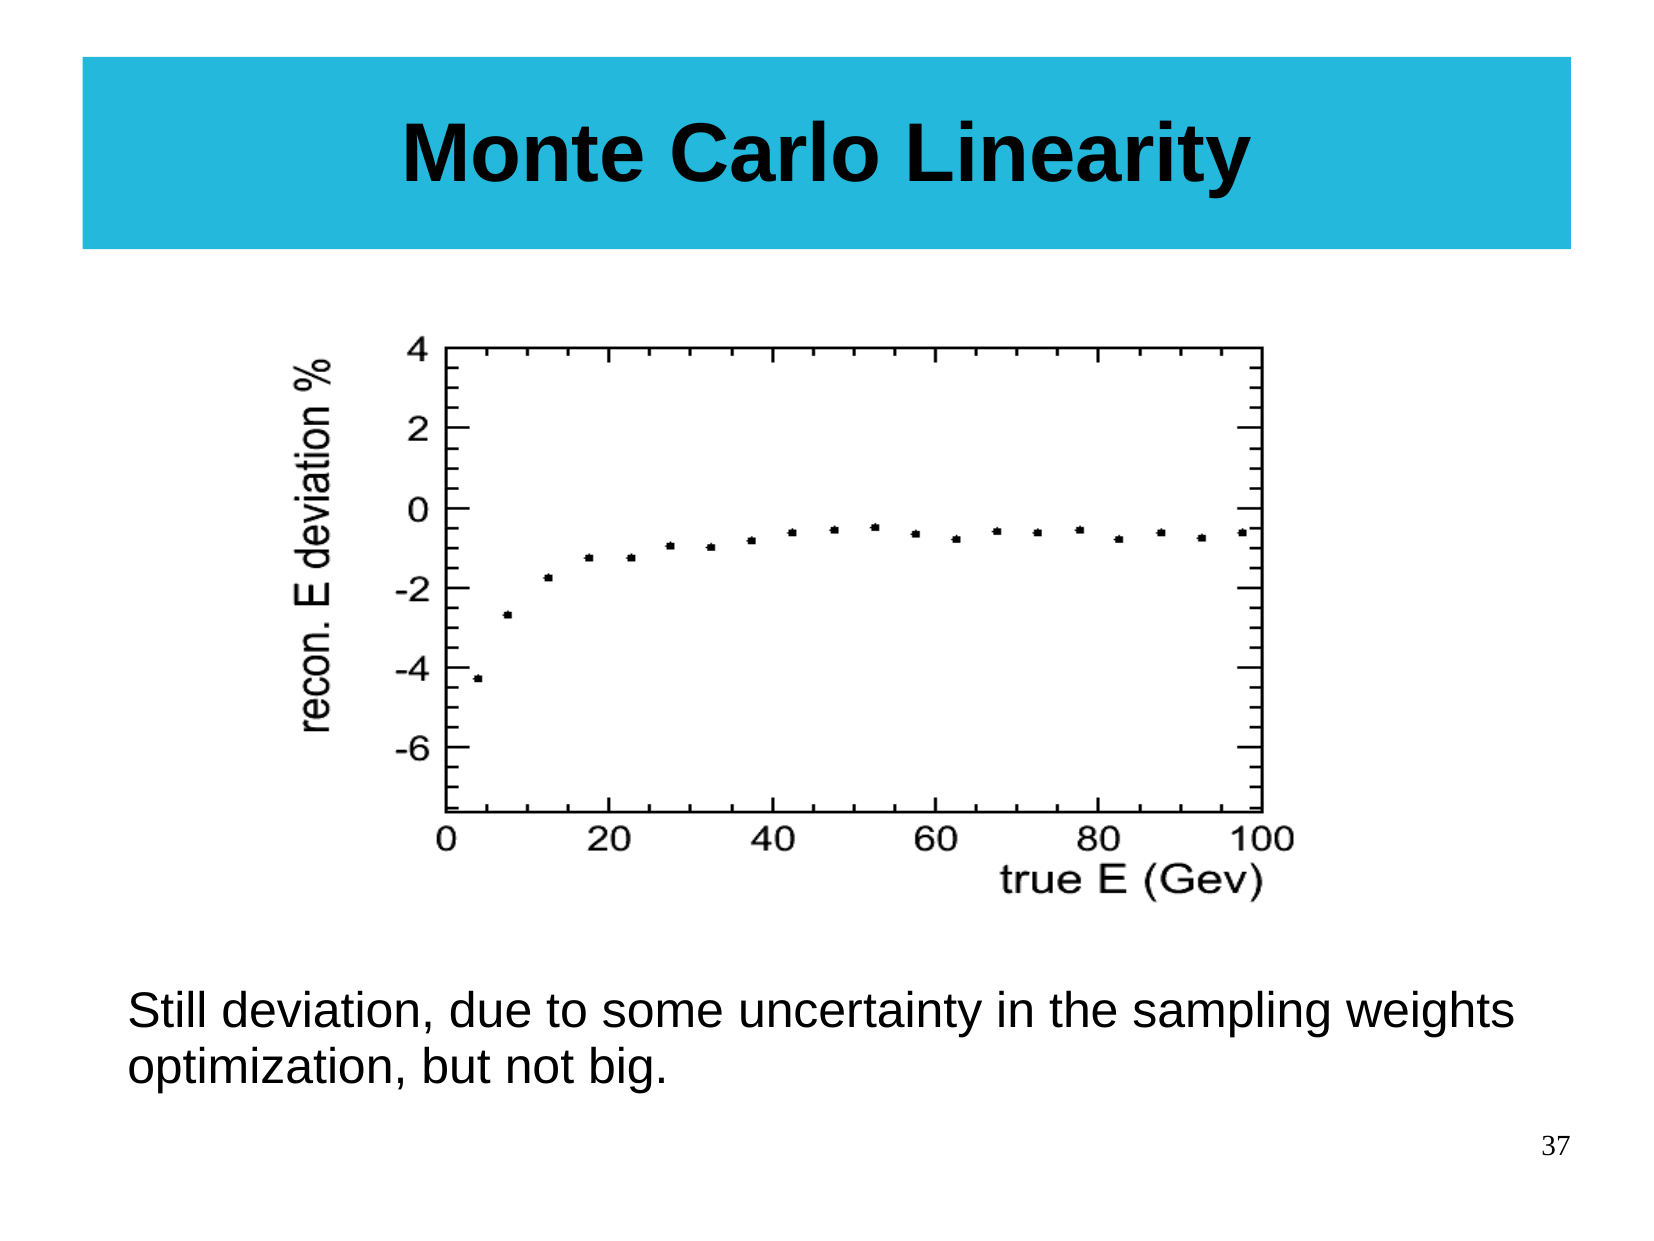

# Monte Carlo Linearity
Still deviation, due to some uncertainty in the sampling weights optimization, but not big.
37